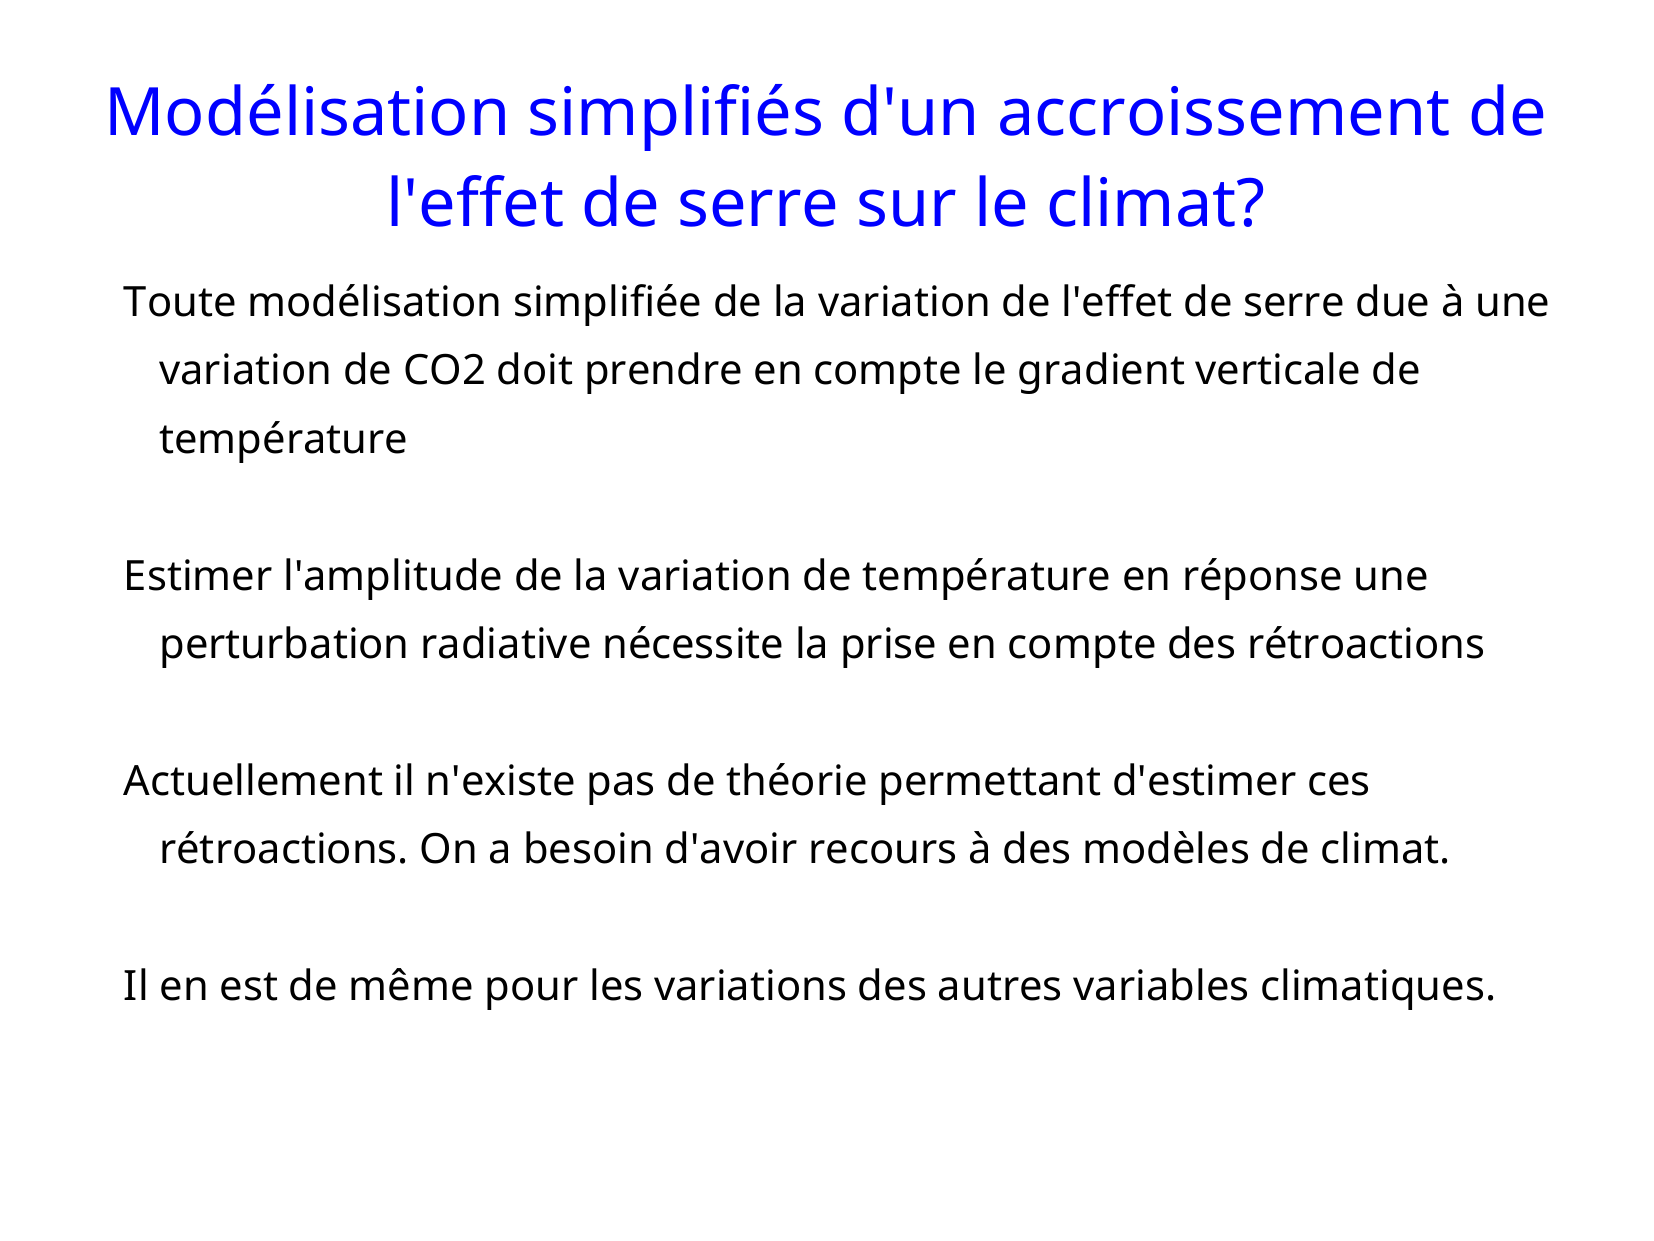

# Modélisation simplifiés d'un accroissement de l'effet de serre sur le climat?
Toute modélisation simplifiée de la variation de l'effet de serre due à une variation de CO2 doit prendre en compte le gradient verticale de température
Estimer l'amplitude de la variation de température en réponse une perturbation radiative nécessite la prise en compte des rétroactions
Actuellement il n'existe pas de théorie permettant d'estimer ces rétroactions. On a besoin d'avoir recours à des modèles de climat.
Il en est de même pour les variations des autres variables climatiques.